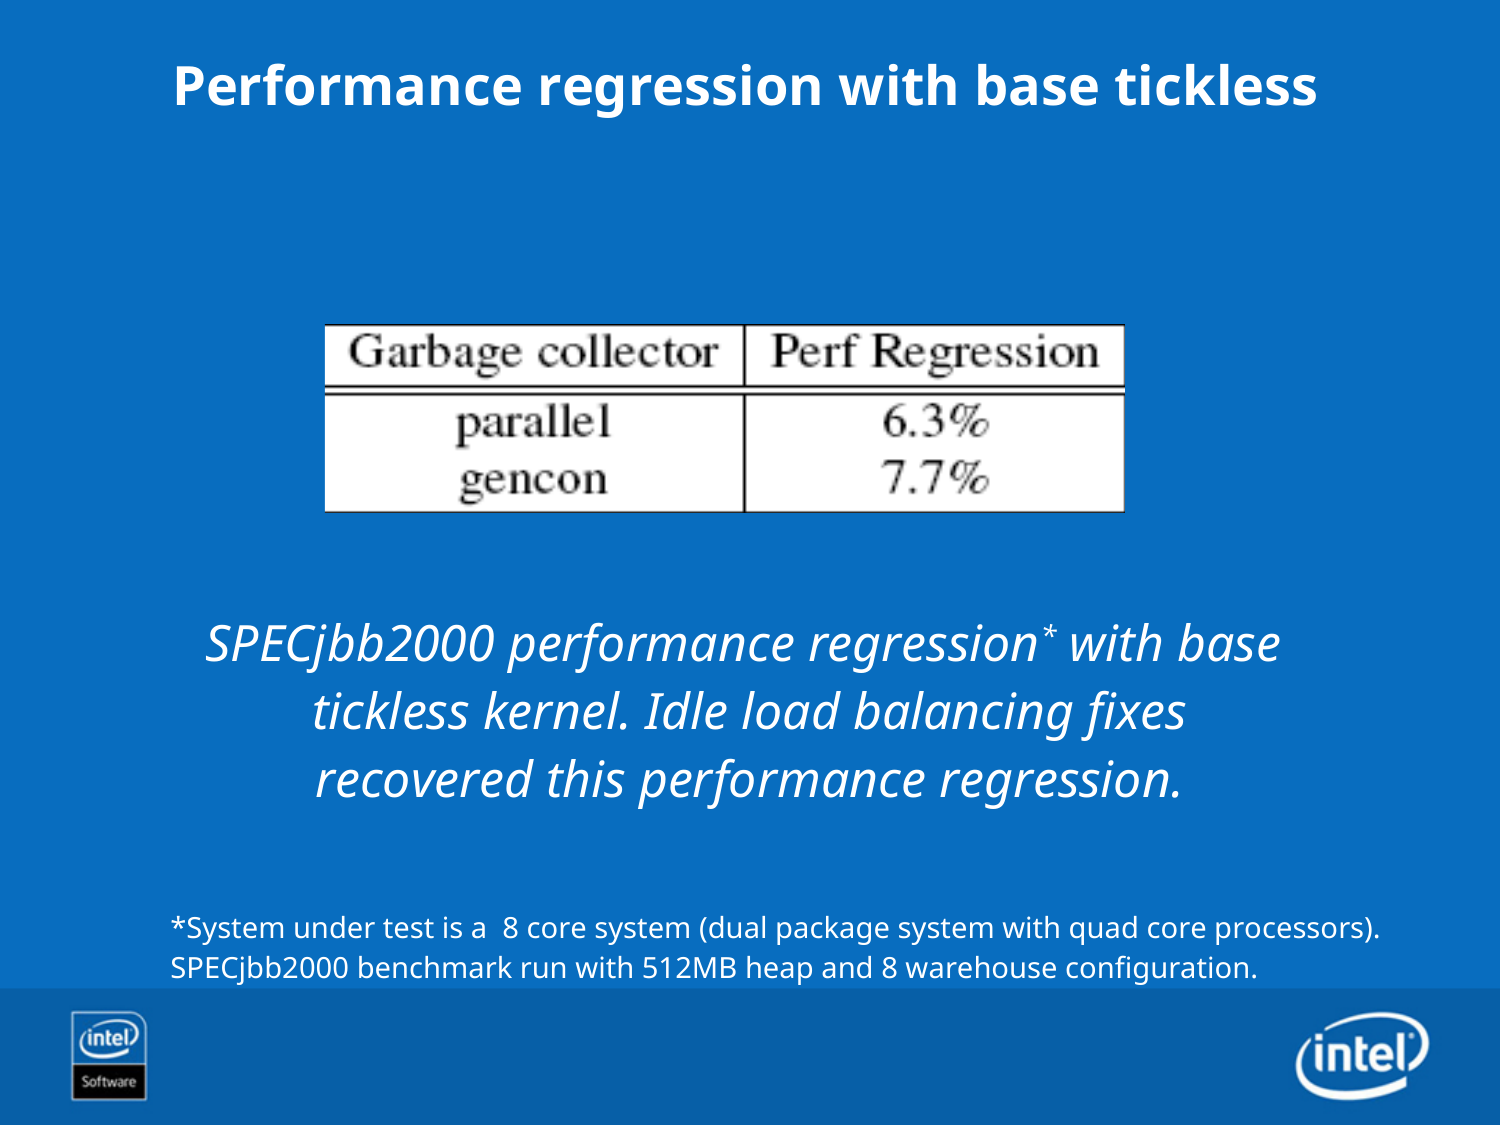

# Performance regression with base tickless
SPECjbb2000 performance regression* with base
tickless kernel. Idle load balancing fixes
recovered this performance regression.
*System under test is a 8 core system (dual package system with quad core processors).
SPECjbb2000 benchmark run with 512MB heap and 8 warehouse configuration.